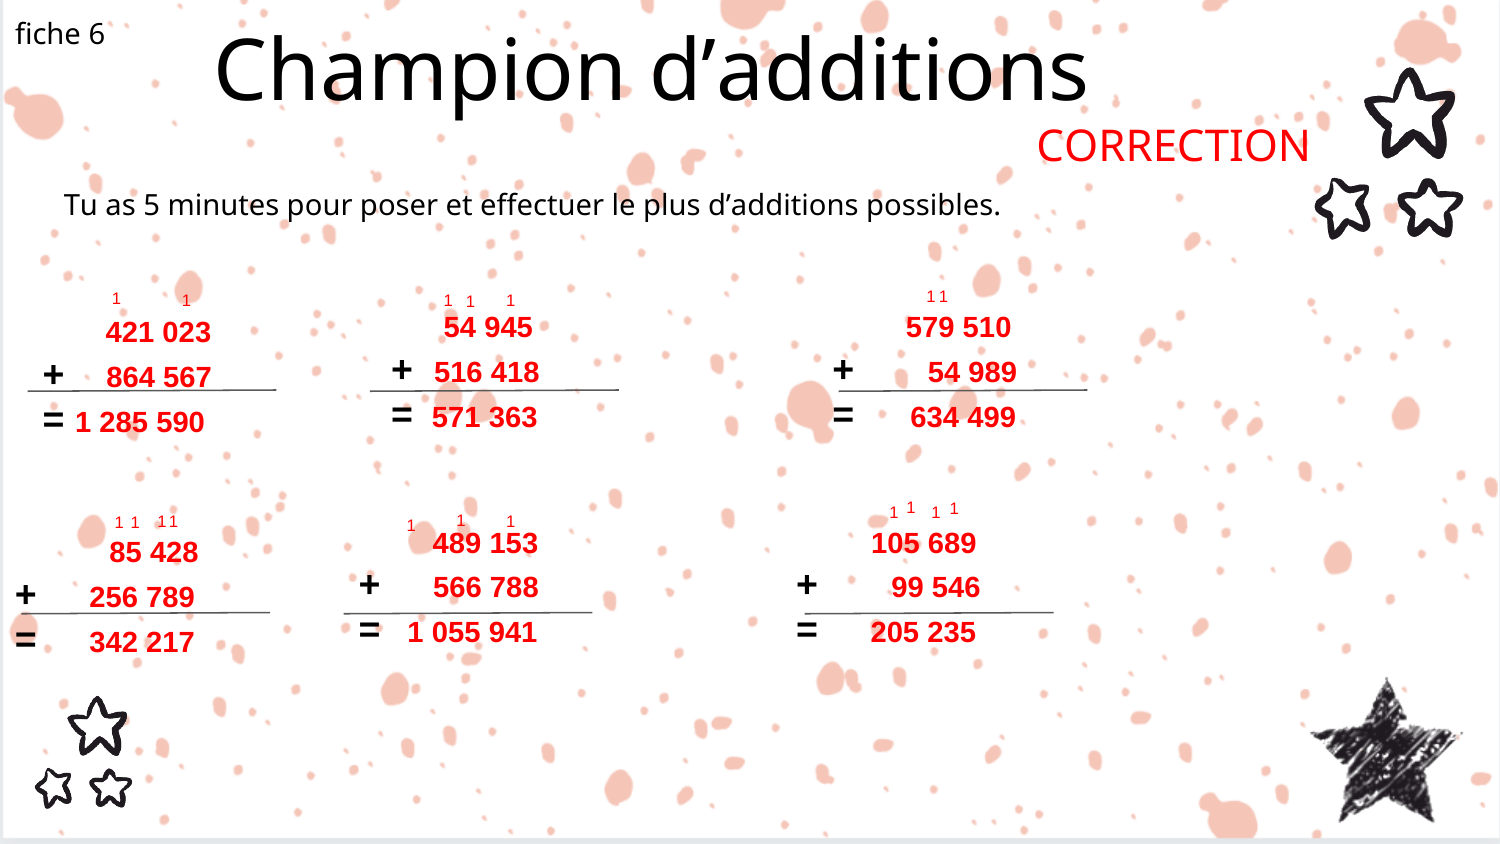

fiche 6
Champion d’additions
CORRECTION
Tu as 5 minutes pour poser et effectuer le plus d’additions possibles.
1
1
1
1
1
1
1
 54 945
+ 516 418
= 571 363
 579 510
+ 54 989
= 634 499
 421 023
+ 864 567
= 1 285 590
1
1
1
1
1
1
1
1
1
1
1
 85 428
+ 256 789
= 342 217
 489 153
+ 566 788
= 1 055 941
105 689
+ 99 546
= 205 235